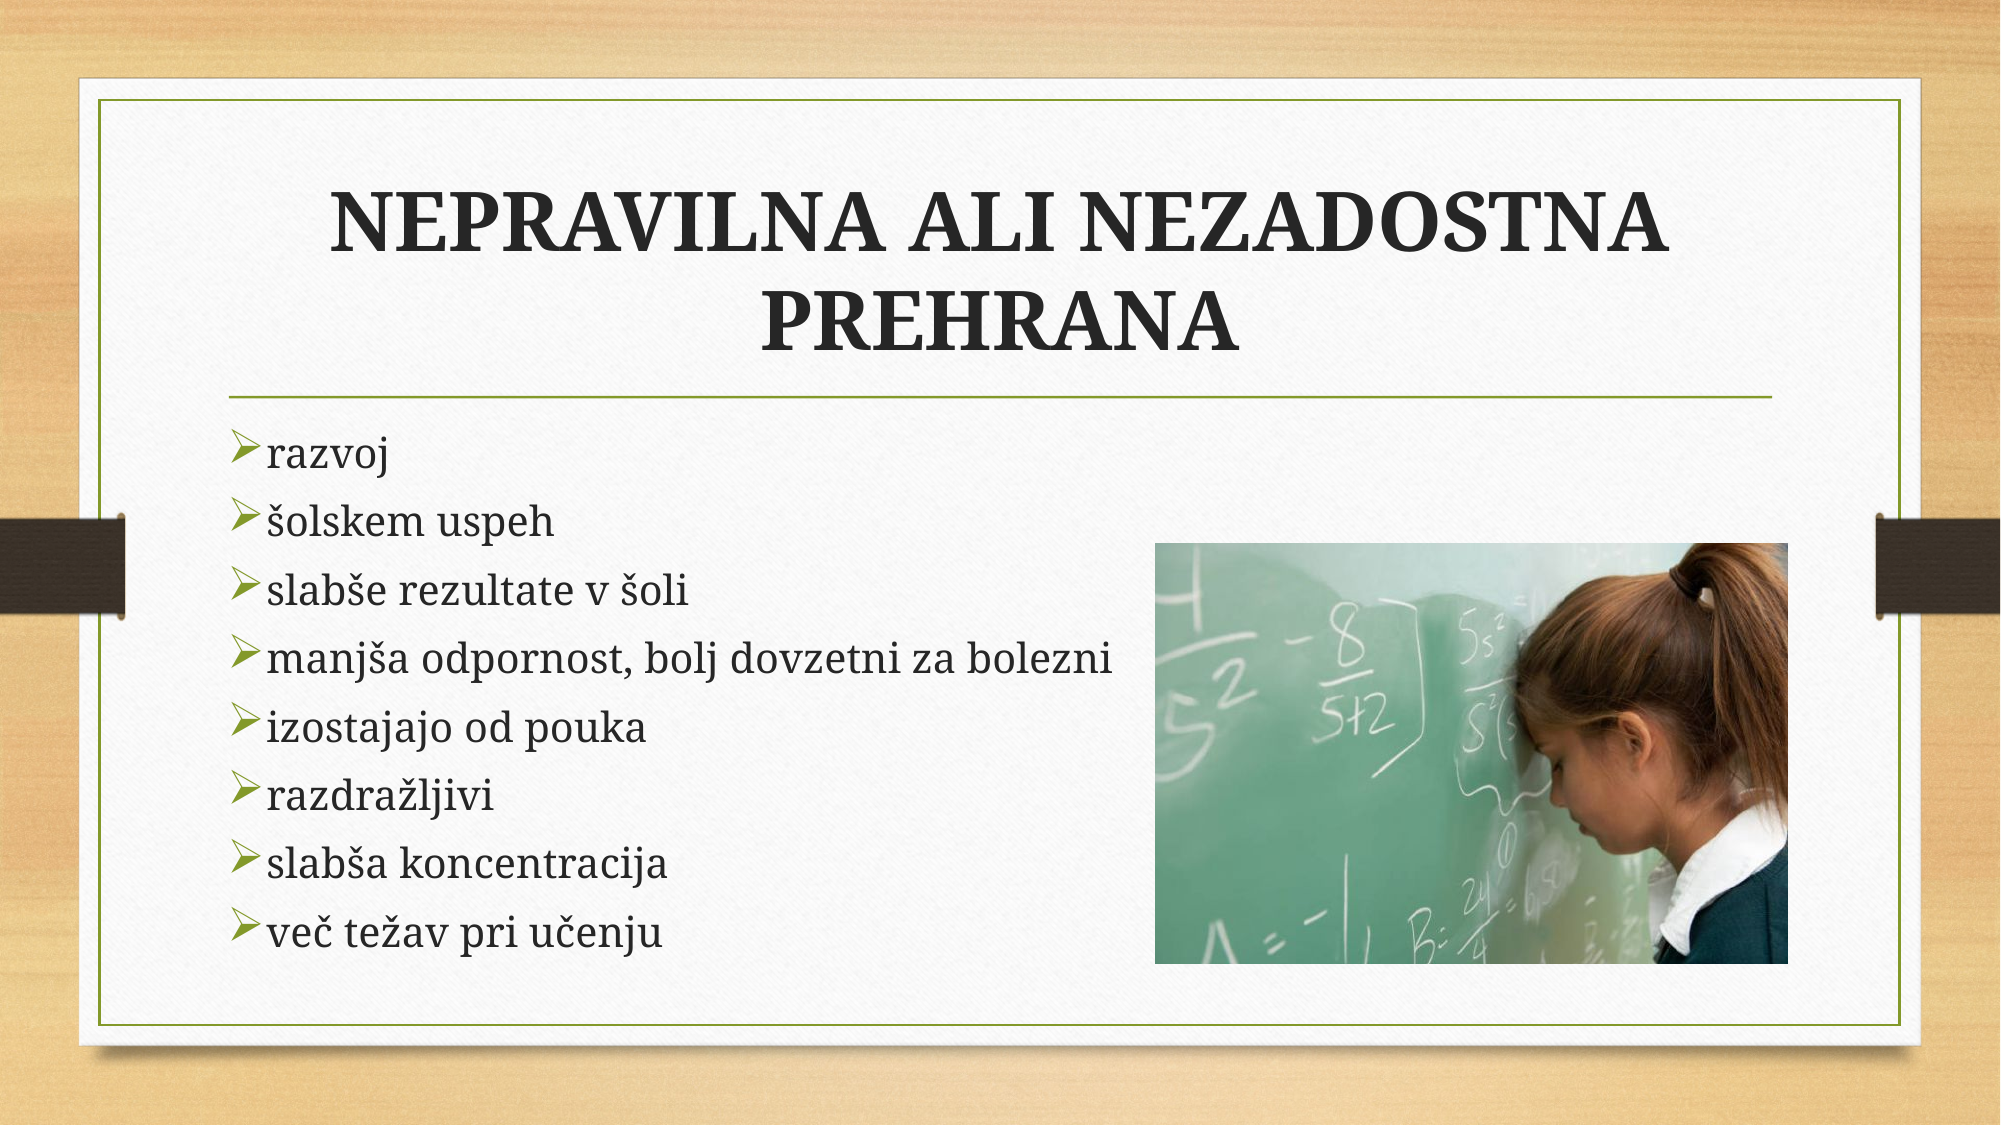

# NEPRAVILNA ALI NEZADOSTNA PREHRANA
razvoj
šolskem uspeh
slabše rezultate v šoli
manjša odpornost, bolj dovzetni za bolezni
izostajajo od pouka
razdražljivi
slabša koncentracija
več težav pri učenju